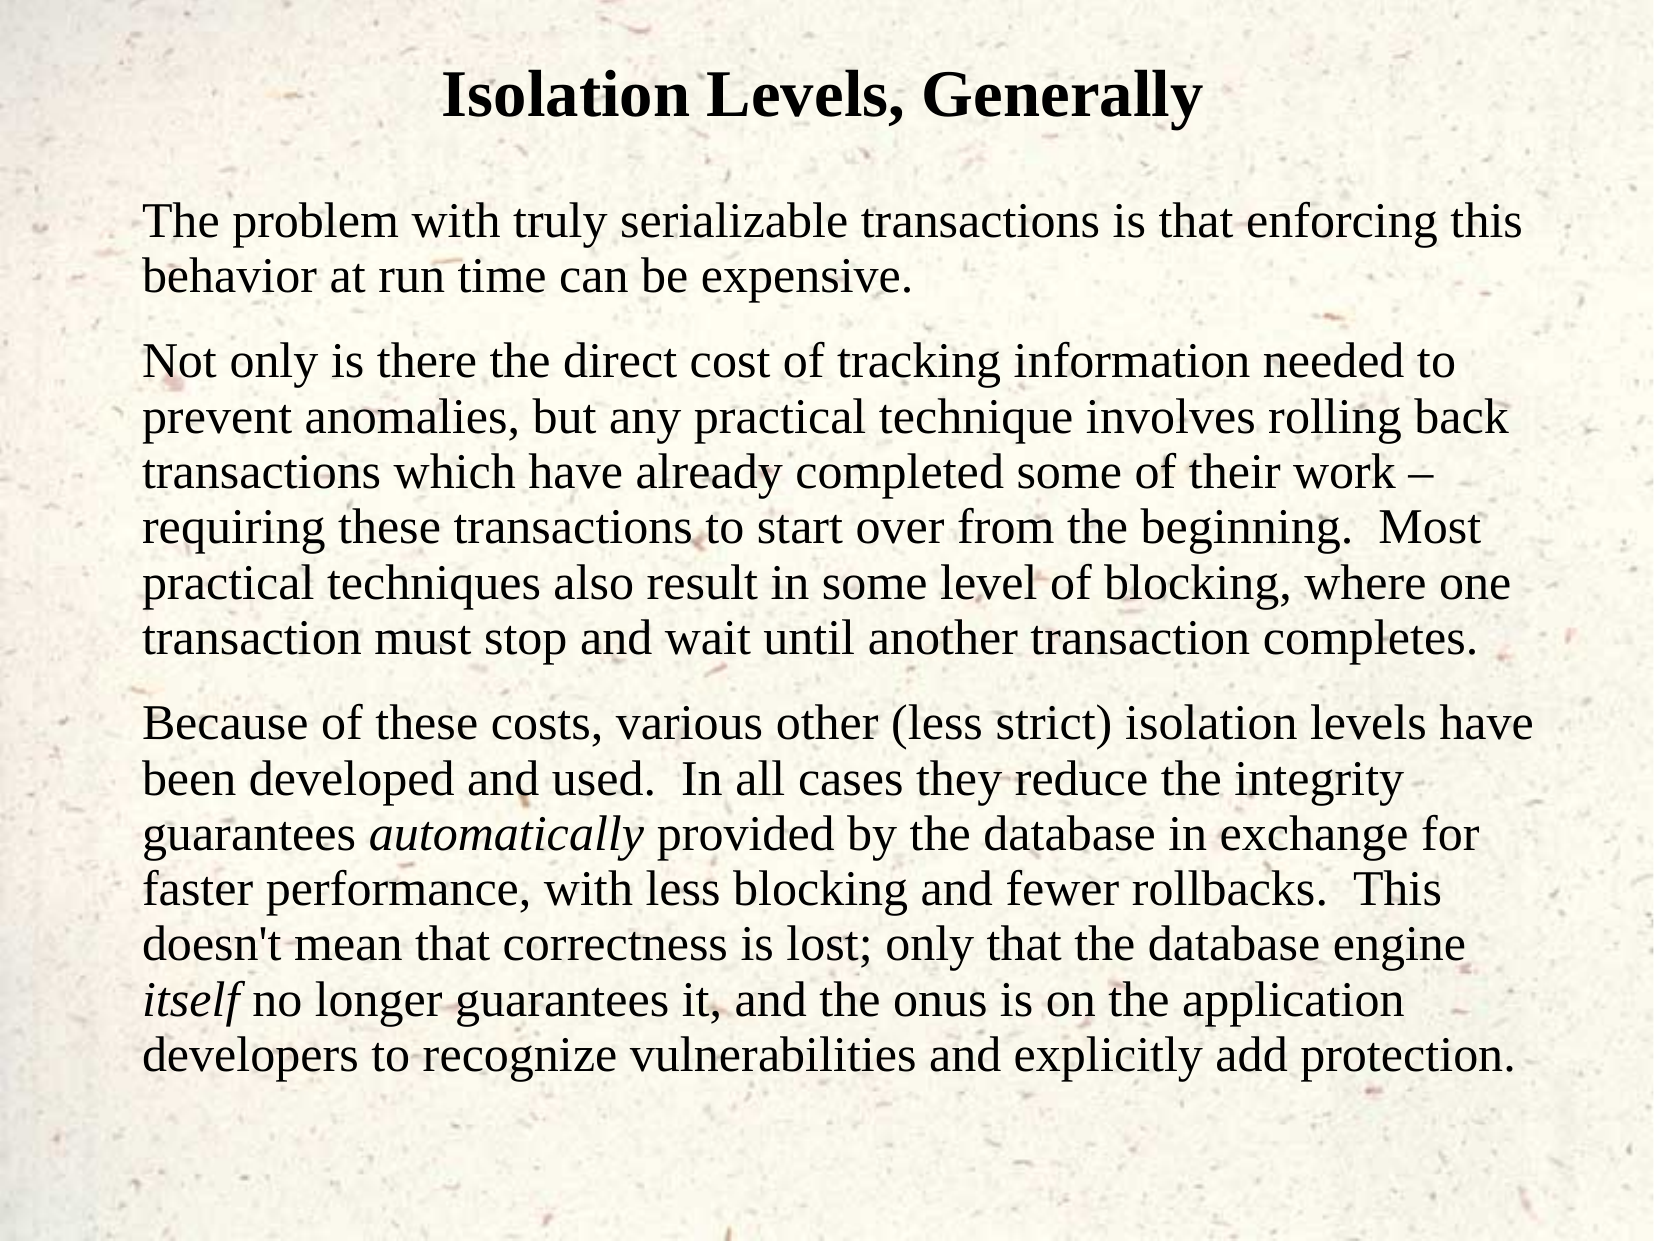

# Isolation Levels, Generally
The problem with truly serializable transactions is that enforcing this behavior at run time can be expensive.
Not only is there the direct cost of tracking information needed to prevent anomalies, but any practical technique involves rolling back transactions which have already completed some of their work – requiring these transactions to start over from the beginning. Most practical techniques also result in some level of blocking, where one transaction must stop and wait until another transaction completes.
Because of these costs, various other (less strict) isolation levels have been developed and used. In all cases they reduce the integrity guarantees automatically provided by the database in exchange for faster performance, with less blocking and fewer rollbacks. This doesn't mean that correctness is lost; only that the database engine itself no longer guarantees it, and the onus is on the application developers to recognize vulnerabilities and explicitly add protection.